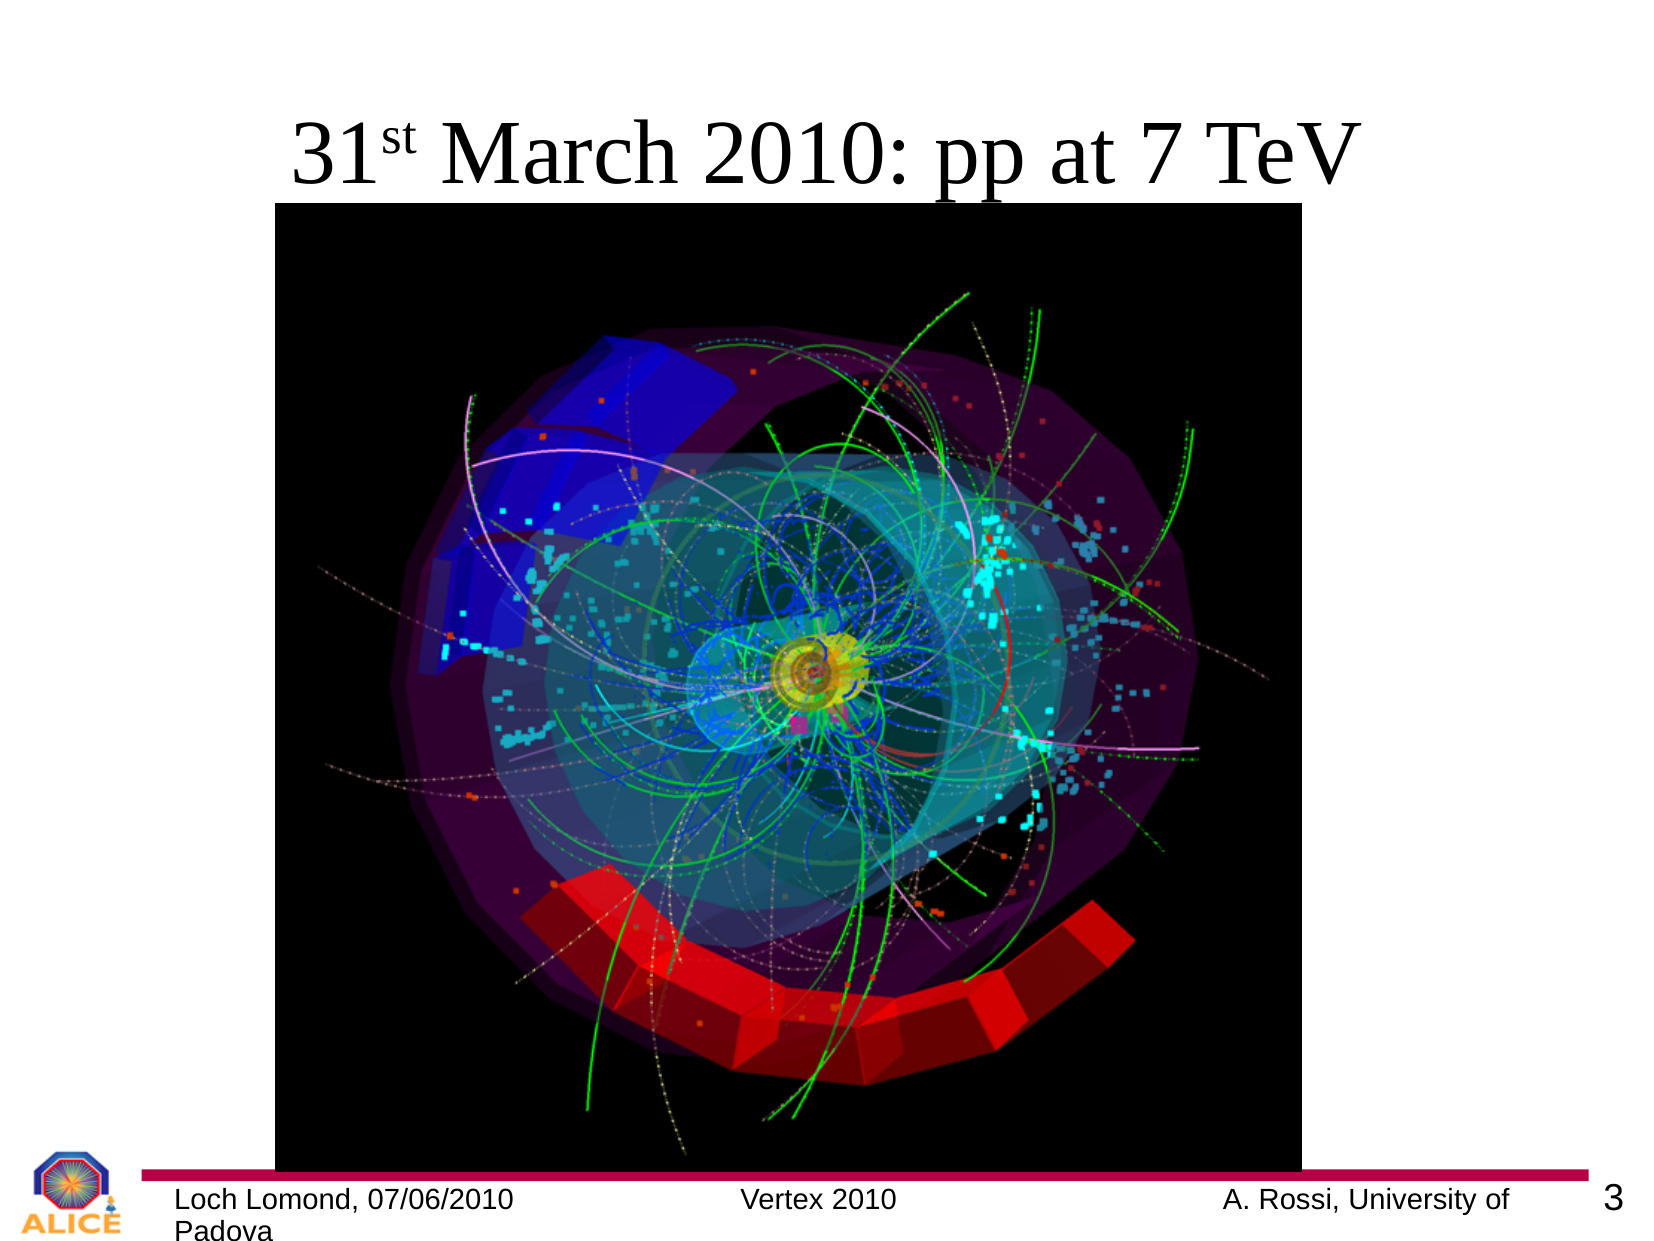

# 31st March 2010: pp at 7 TeV
Loch Lomond, 07/06/2010 		 Vertex 2010 		 A. Rossi, University of Padova
3